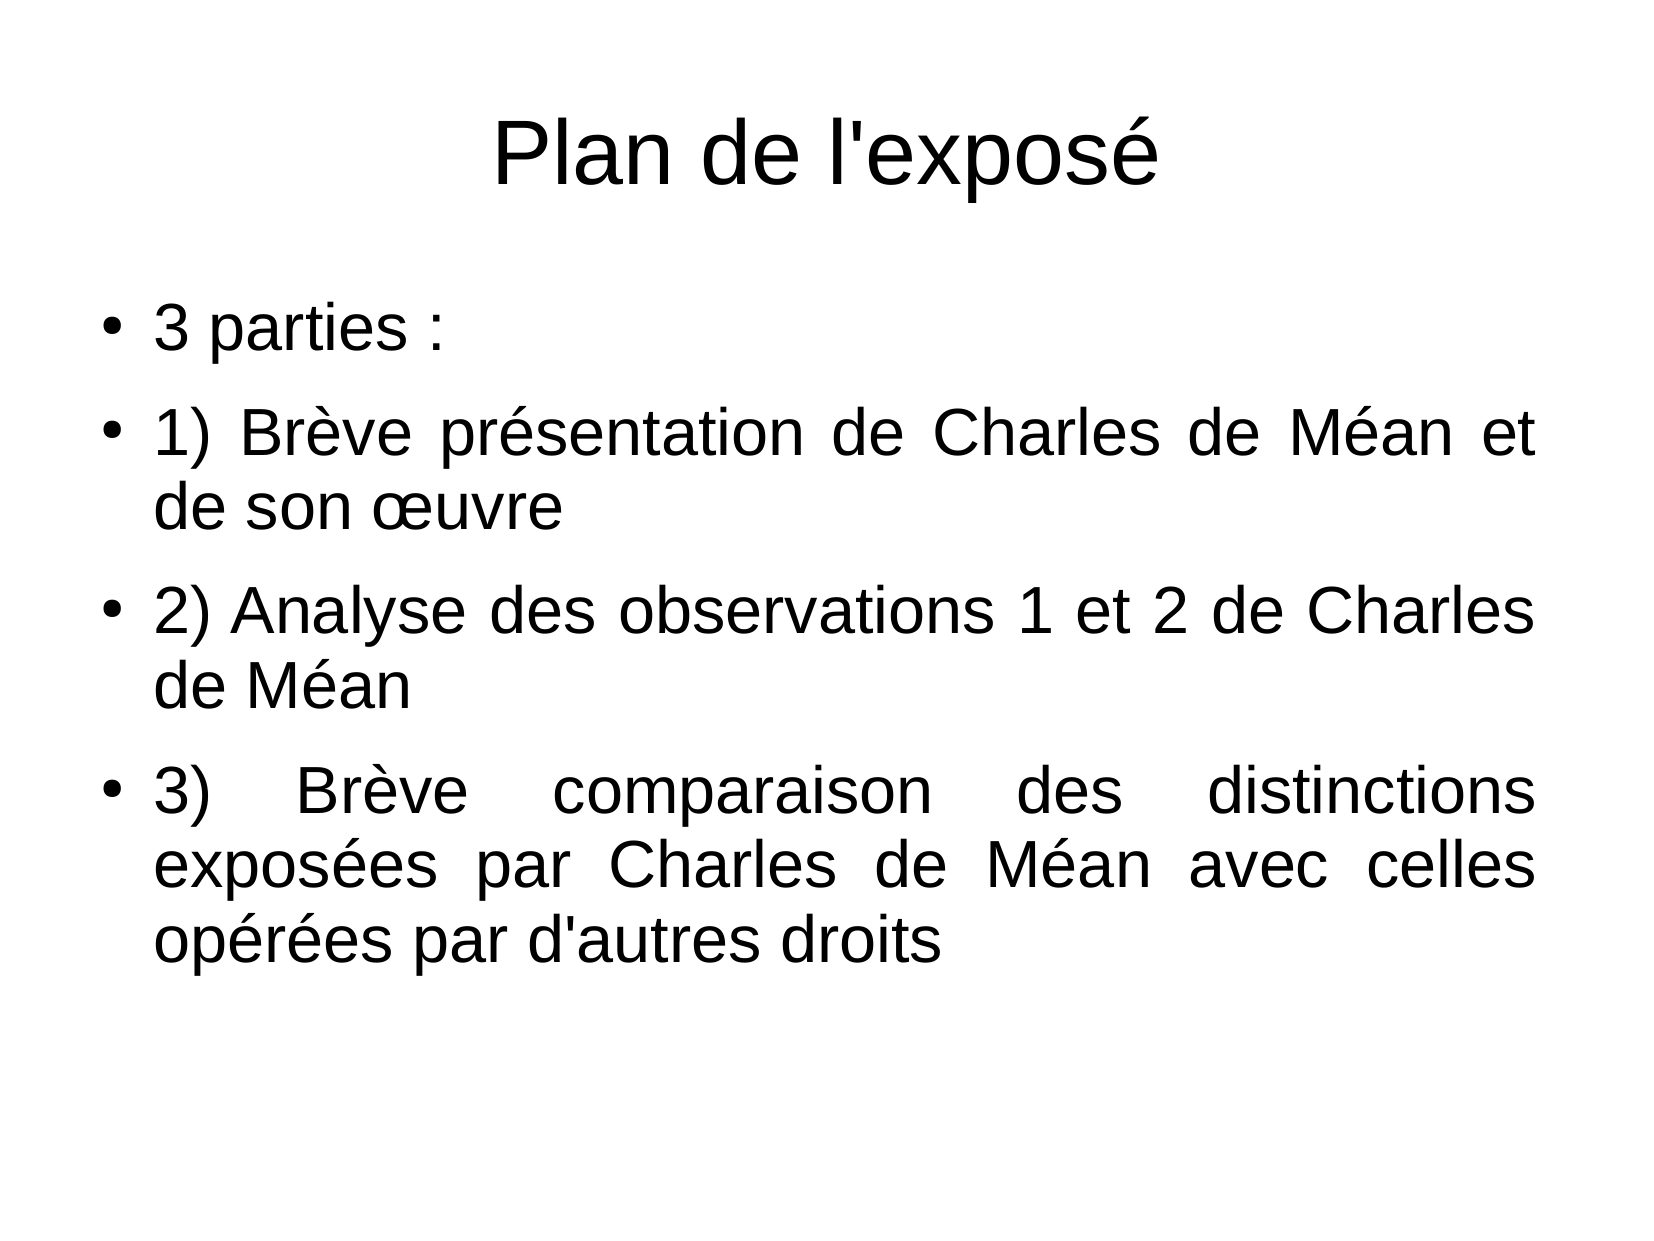

# Plan de l'exposé
3 parties :
1) Brève présentation de Charles de Méan et de son œuvre
2) Analyse des observations 1 et 2 de Charles de Méan
3) Brève comparaison des distinctions exposées par Charles de Méan avec celles opérées par d'autres droits